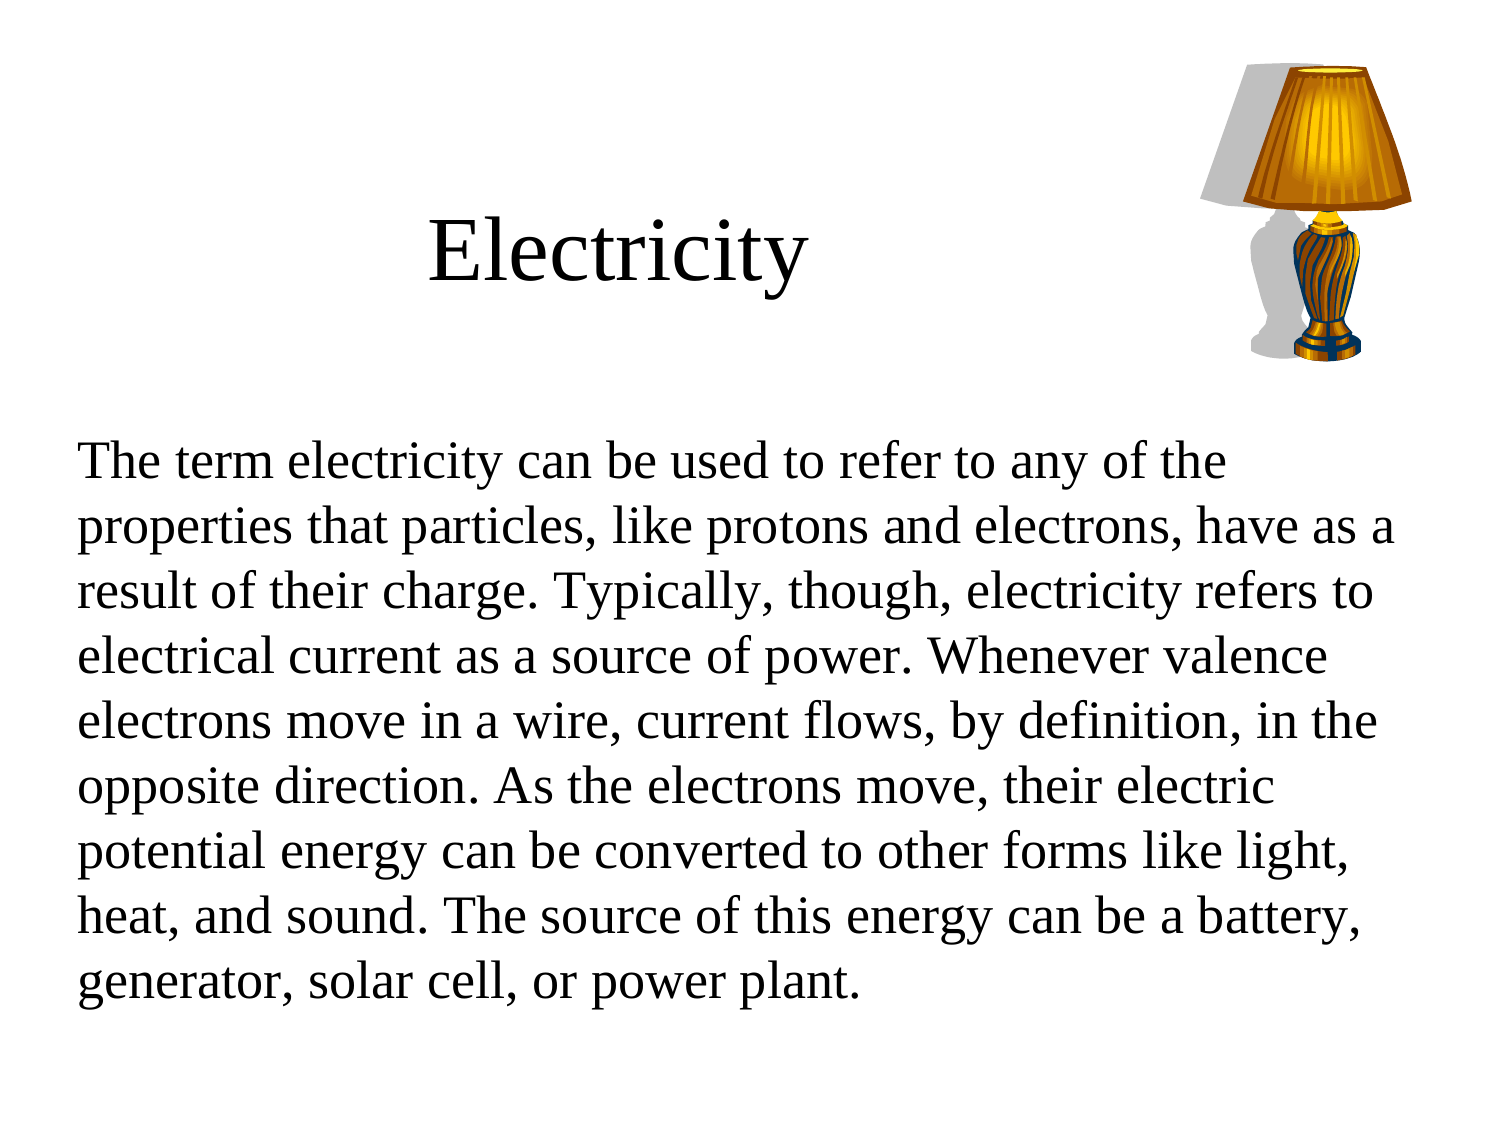

# Electricity
The term electricity can be used to refer to any of the properties that particles, like protons and electrons, have as a result of their charge. Typically, though, electricity refers to electrical current as a source of power. Whenever valence electrons move in a wire, current flows, by definition, in the opposite direction. As the electrons move, their electric potential energy can be converted to other forms like light, heat, and sound. The source of this energy can be a battery, generator, solar cell, or power plant.